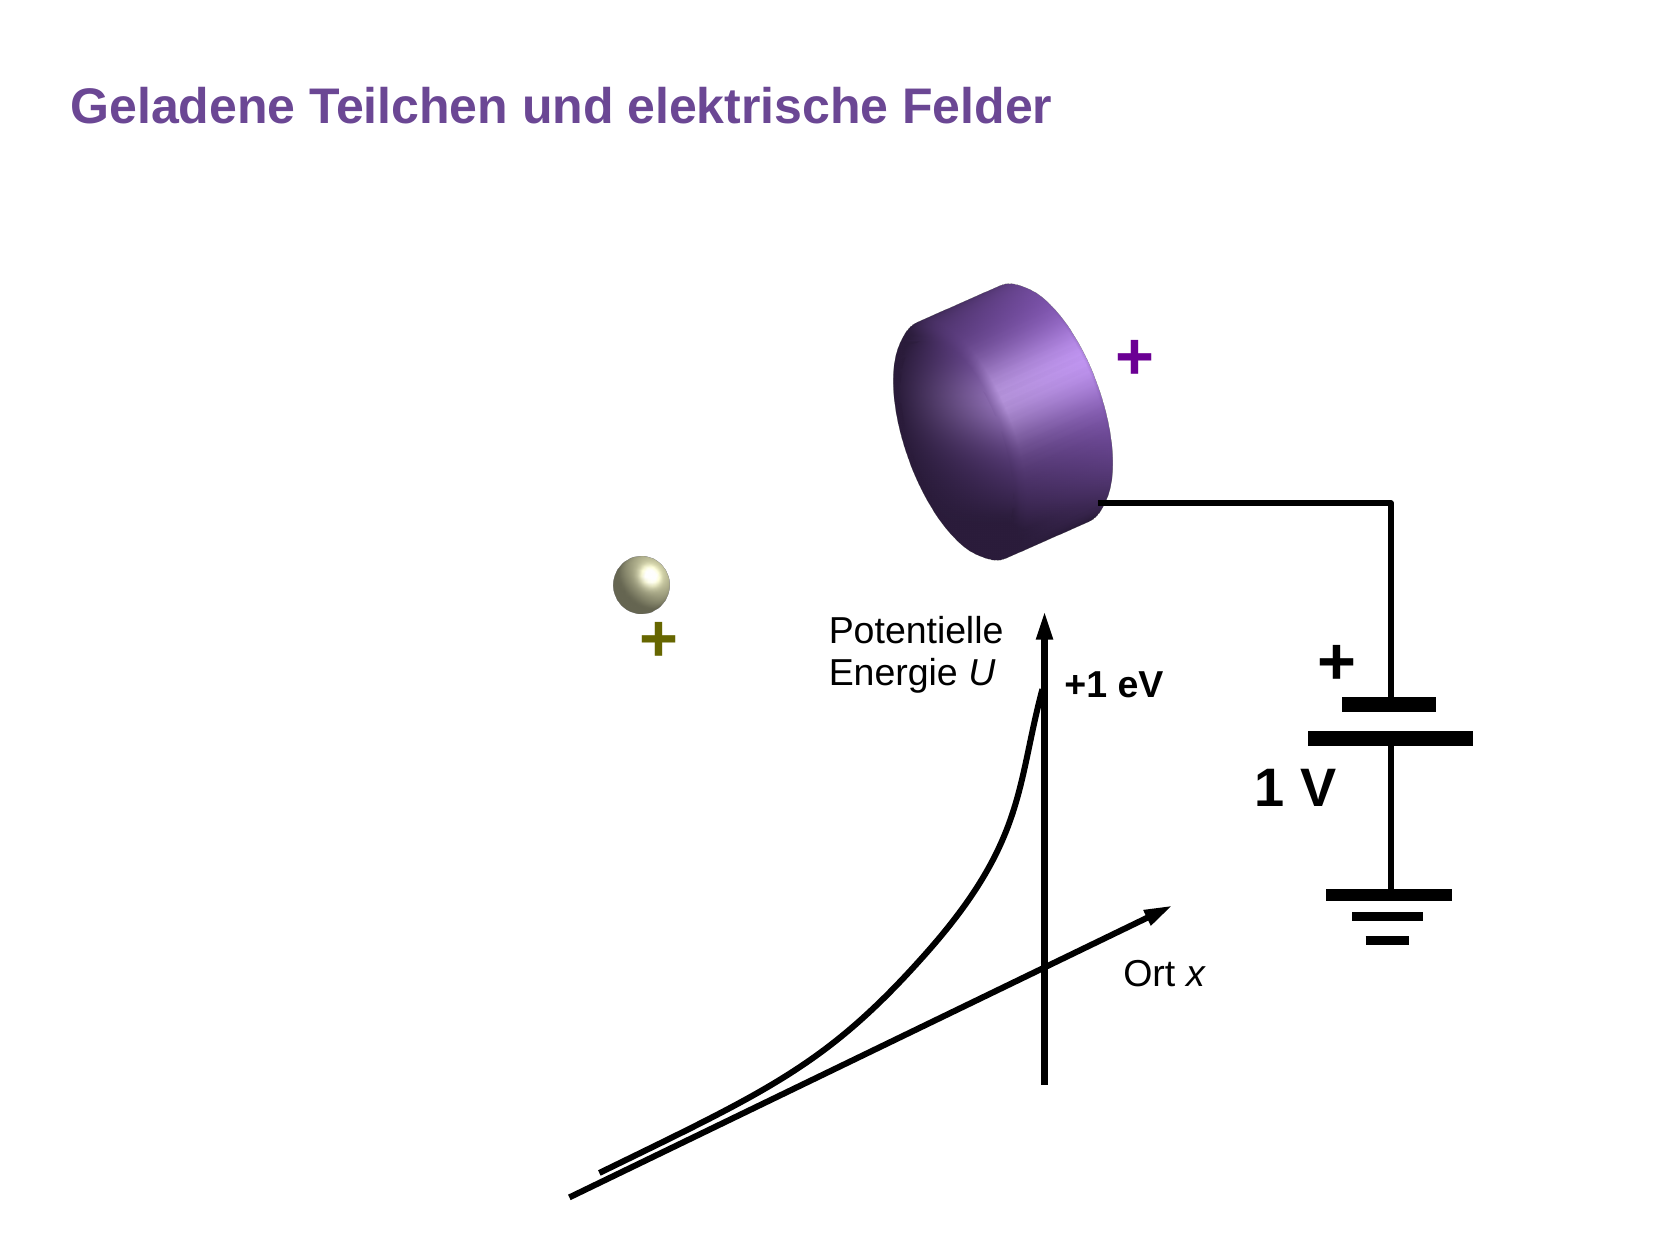

Geladene Teilchen und elektrische Felder
+
+
1 V
+
Potentielle
Energie U
+1 eV
Ort x